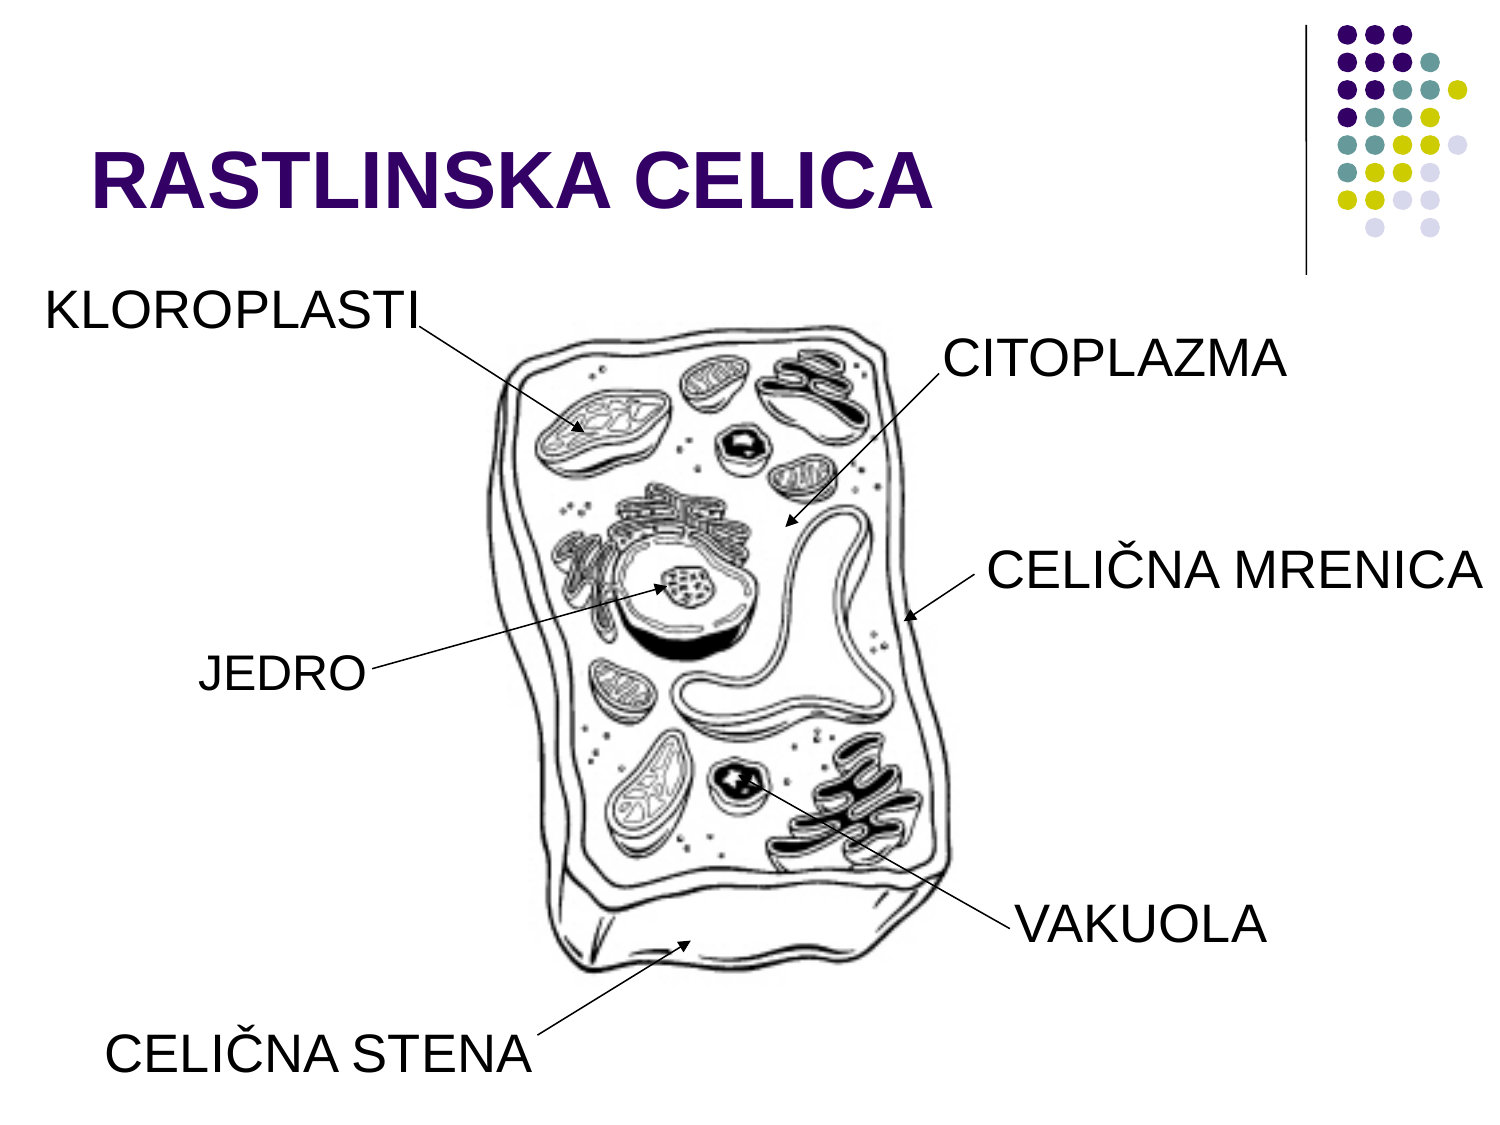

# RASTLINSKA CELICA
KLOROPLASTI
CITOPLAZMA
CELIČNA MRENICA
JEDRO
VAKUOLA
CELIČNA STENA